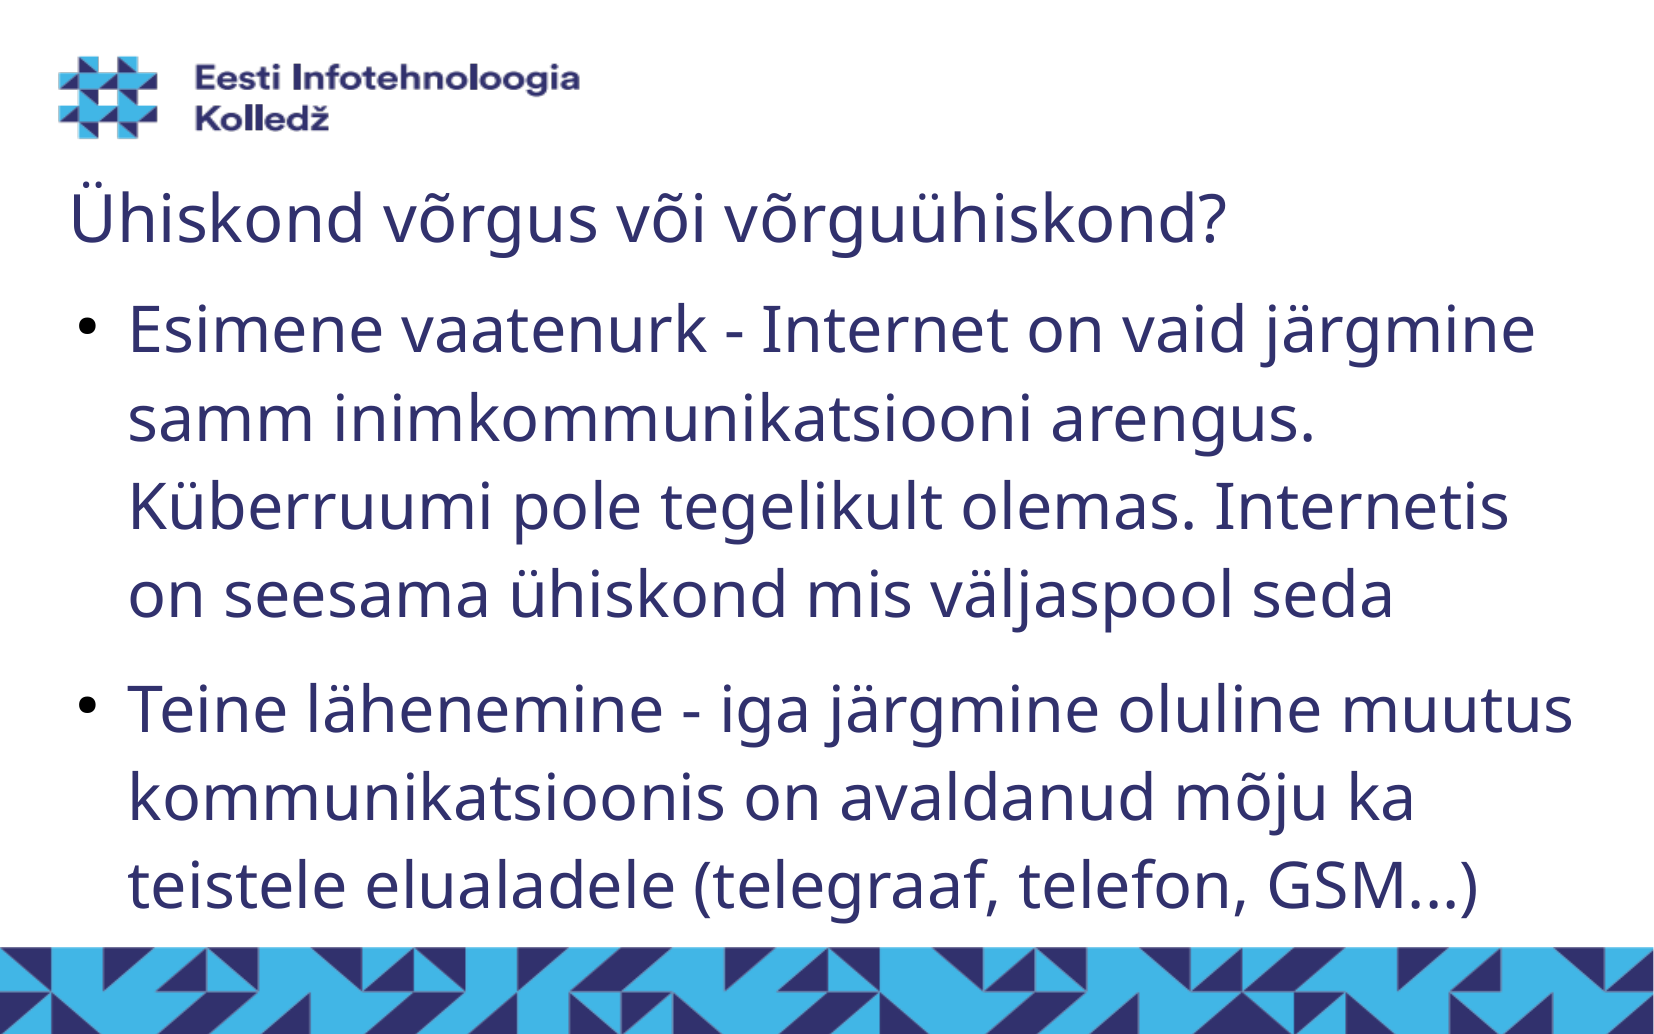

# Ühiskond võrgus või võrguühiskond?
Esimene vaatenurk - Internet on vaid järgmine samm inimkommunikatsiooni arengus. Küberruumi pole tegelikult olemas. Internetis on seesama ühiskond mis väljaspool seda
Teine lähenemine - iga järgmine oluline muutus kommunikatsioonis on avaldanud mõju ka teistele elualadele (telegraaf, telefon, GSM...)